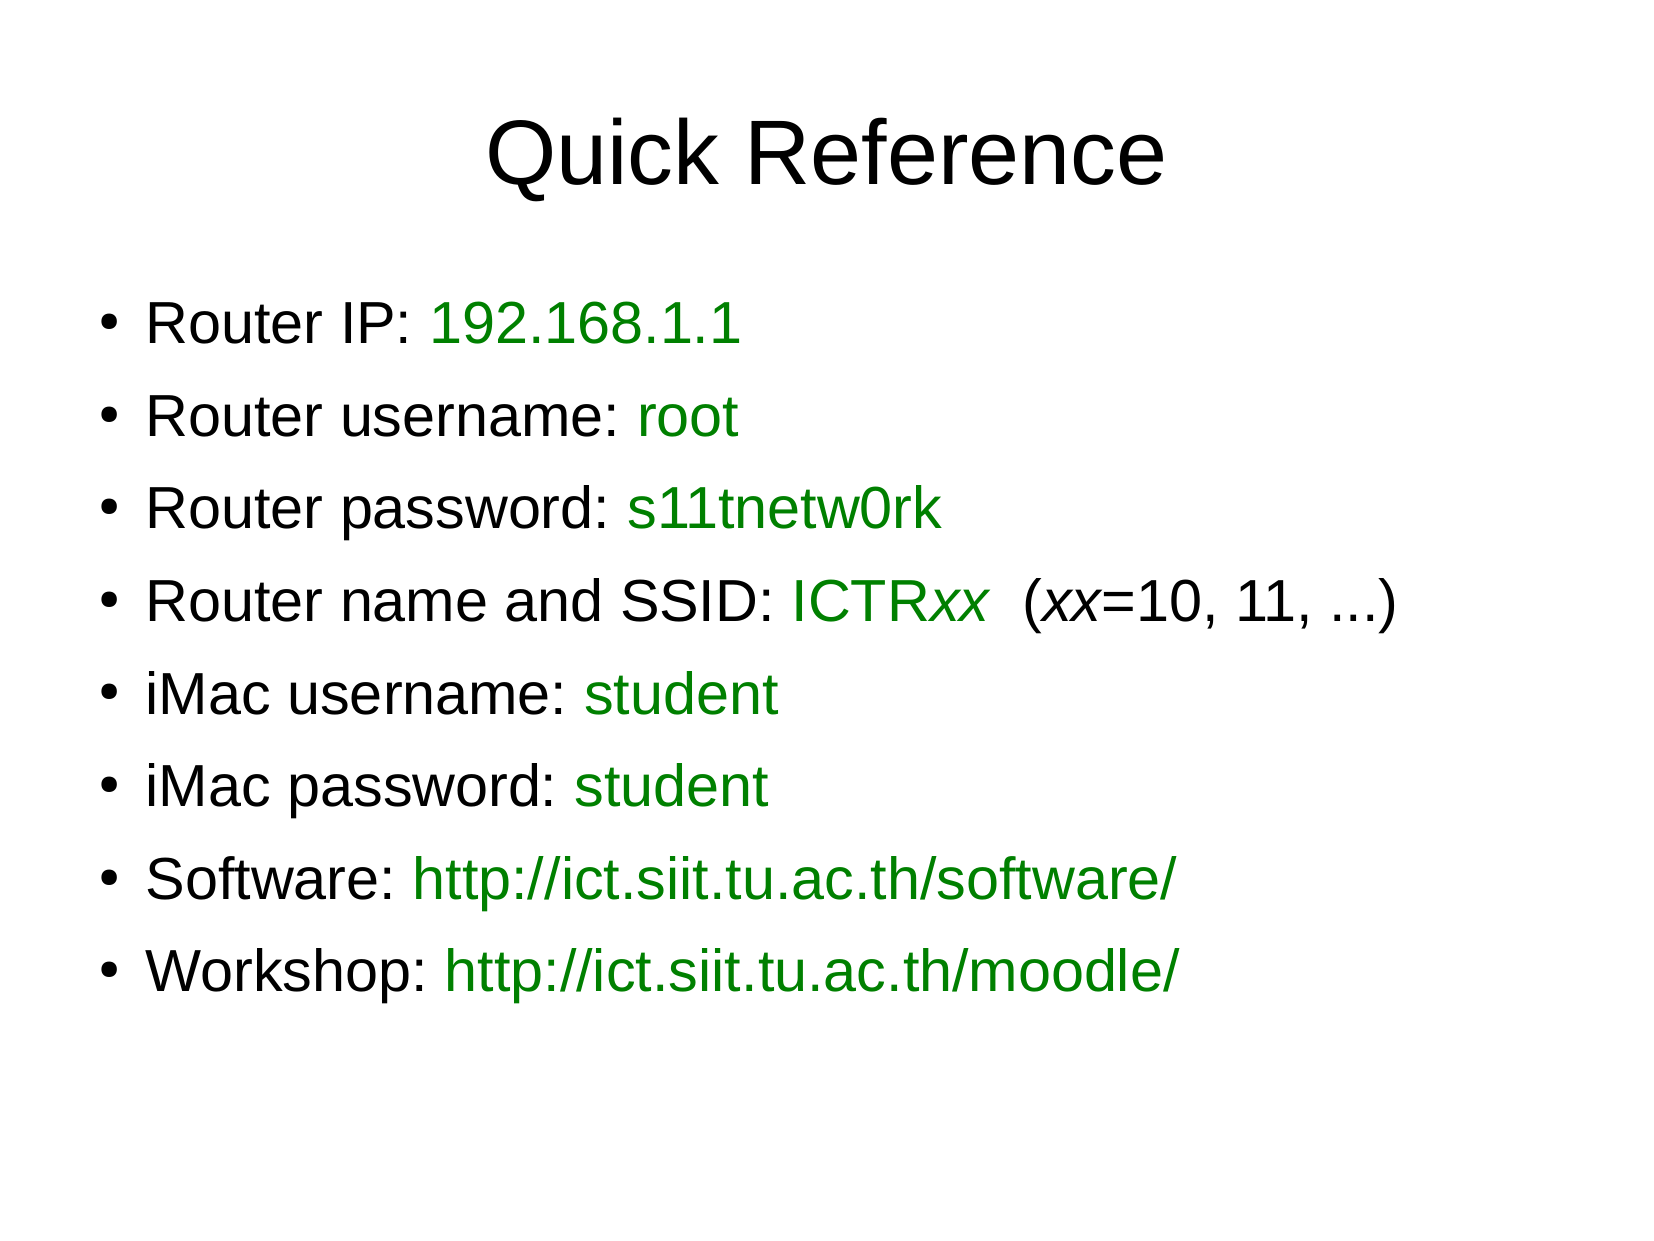

# Quick Reference
Router IP: 192.168.1.1
Router username: root
Router password: s11tnetw0rk
Router name and SSID: ICTRxx (xx=10, 11, ...)
iMac username: student
iMac password: student
Software: http://ict.siit.tu.ac.th/software/
Workshop: http://ict.siit.tu.ac.th/moodle/